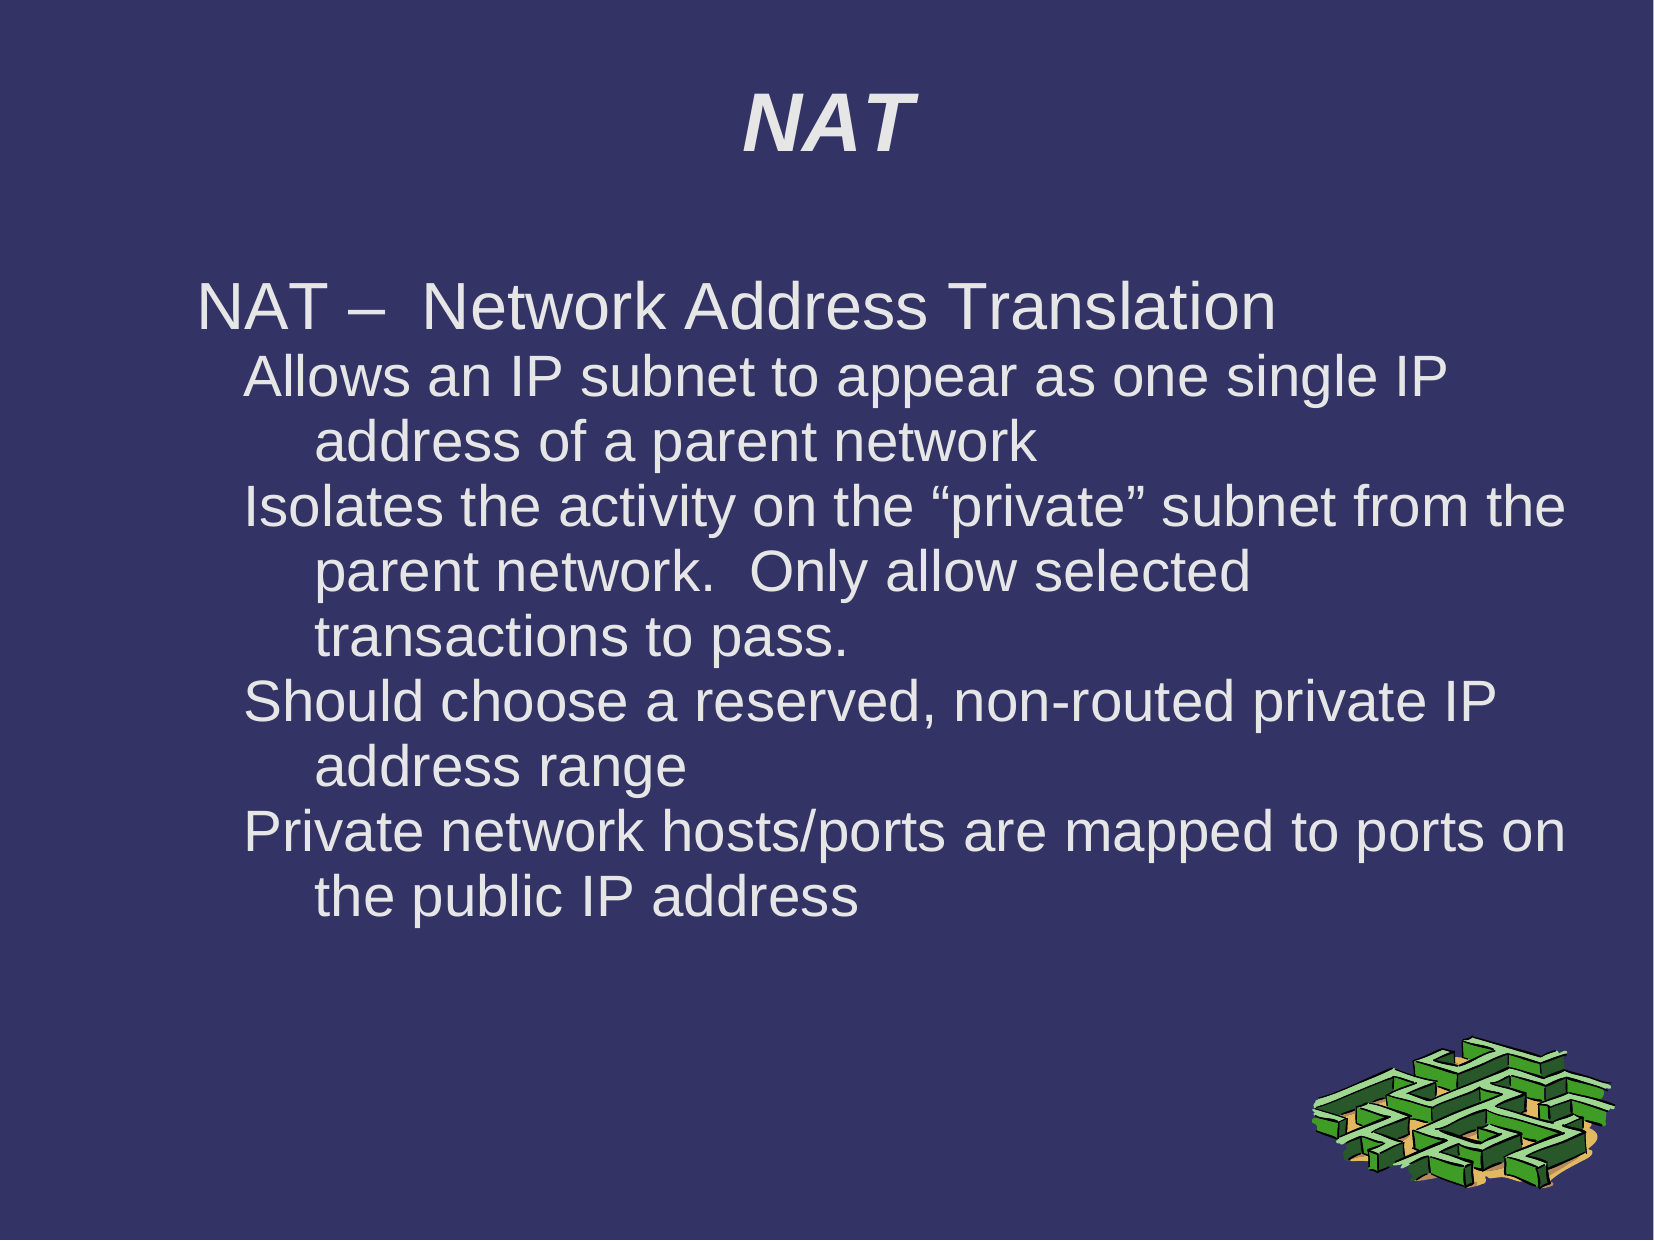

# NAT
NAT – Network Address Translation
Allows an IP subnet to appear as one single IP address of a parent network
Isolates the activity on the “private” subnet from the parent network. Only allow selected transactions to pass.
Should choose a reserved, non-routed private IP address range
Private network hosts/ports are mapped to ports on the public IP address